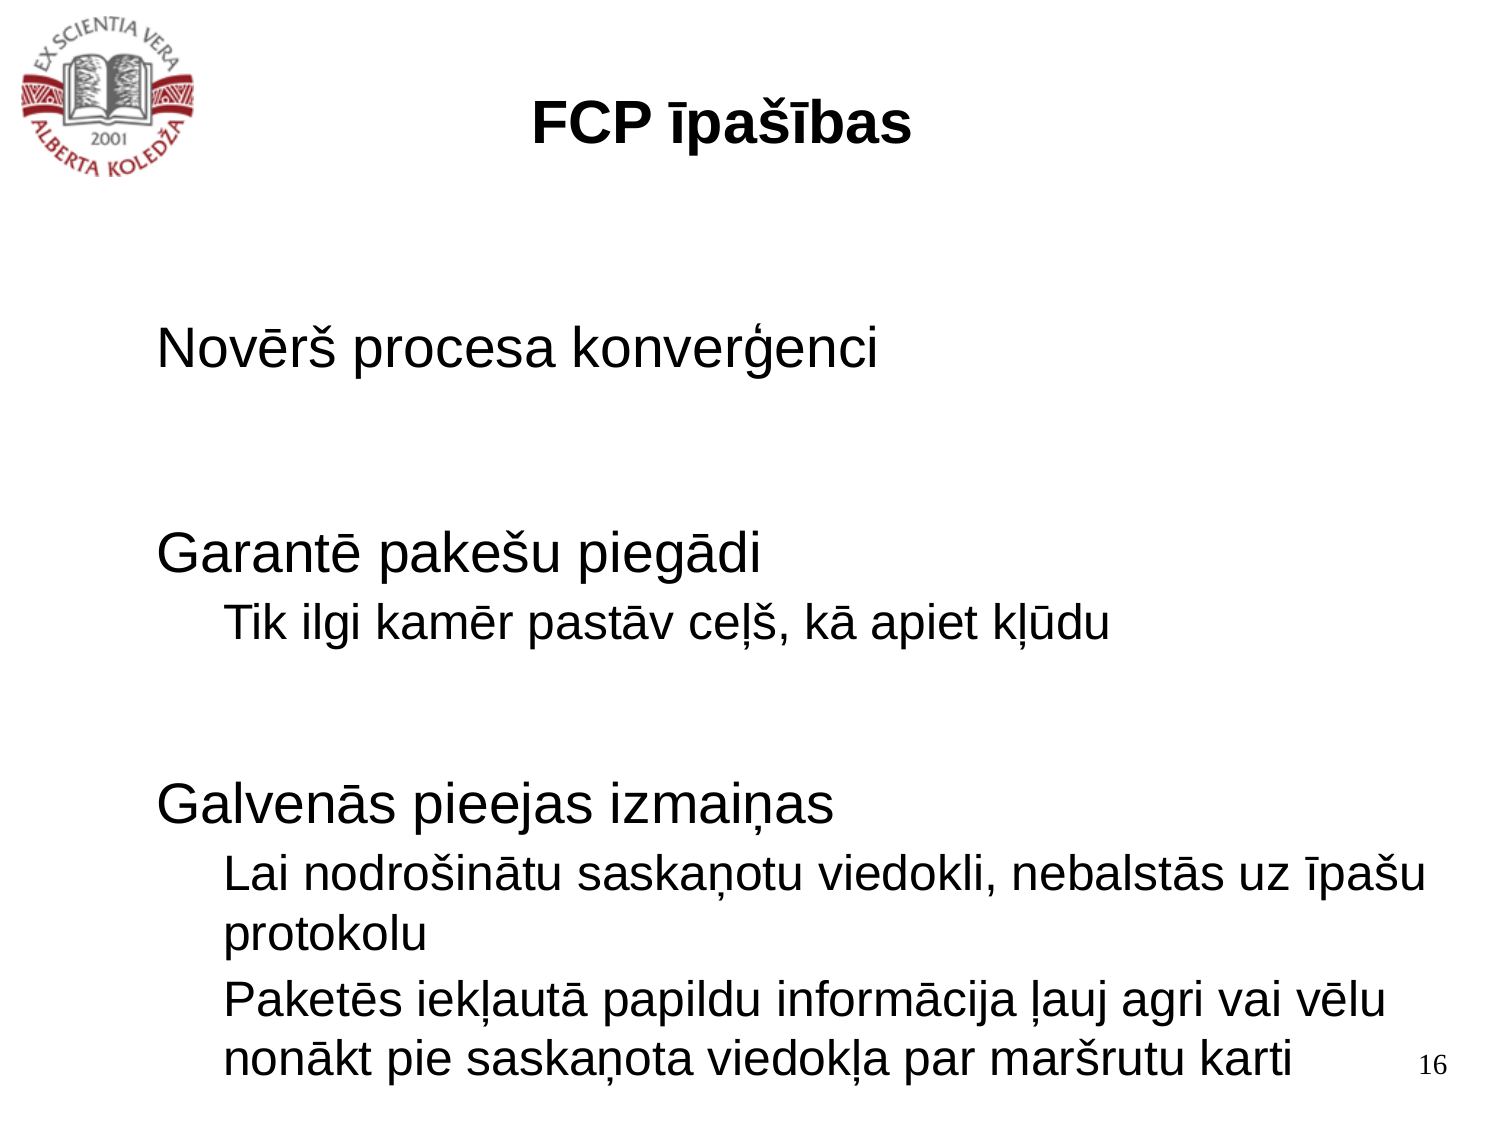

FCP īpašības
# Novērš procesa konverģenci
Garantē pakešu piegādi
Tik ilgi kamēr pastāv ceļš, kā apiet kļūdu
Galvenās pieejas izmaiņas
Lai nodrošinātu saskaņotu viedokli, nebalstās uz īpašu protokolu
Paketēs iekļautā papildu informācija ļauj agri vai vēlu nonākt pie saskaņota viedokļa par maršrutu karti